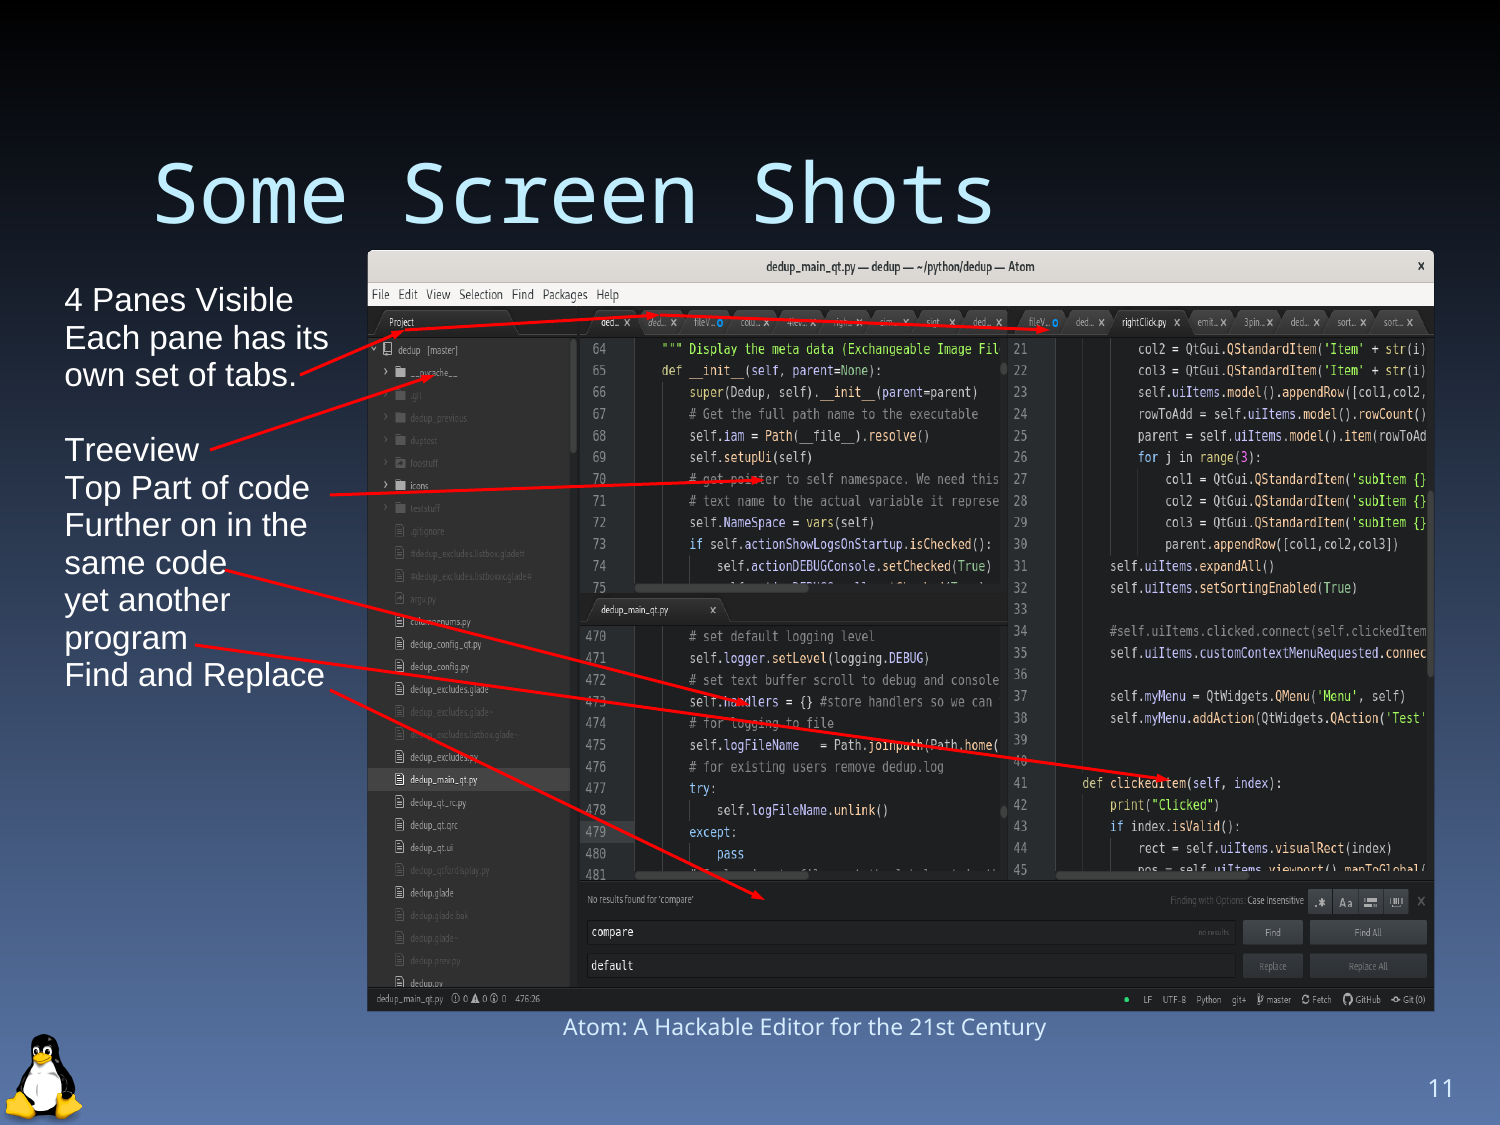

# Some Screen Shots
4 Panes Visible
Each pane has its own set of tabs.
Treeview
Top Part of code
Further on in the same code
yet another program
Find and Replace
Atom: A Hackable Editor for the 21st Century
11